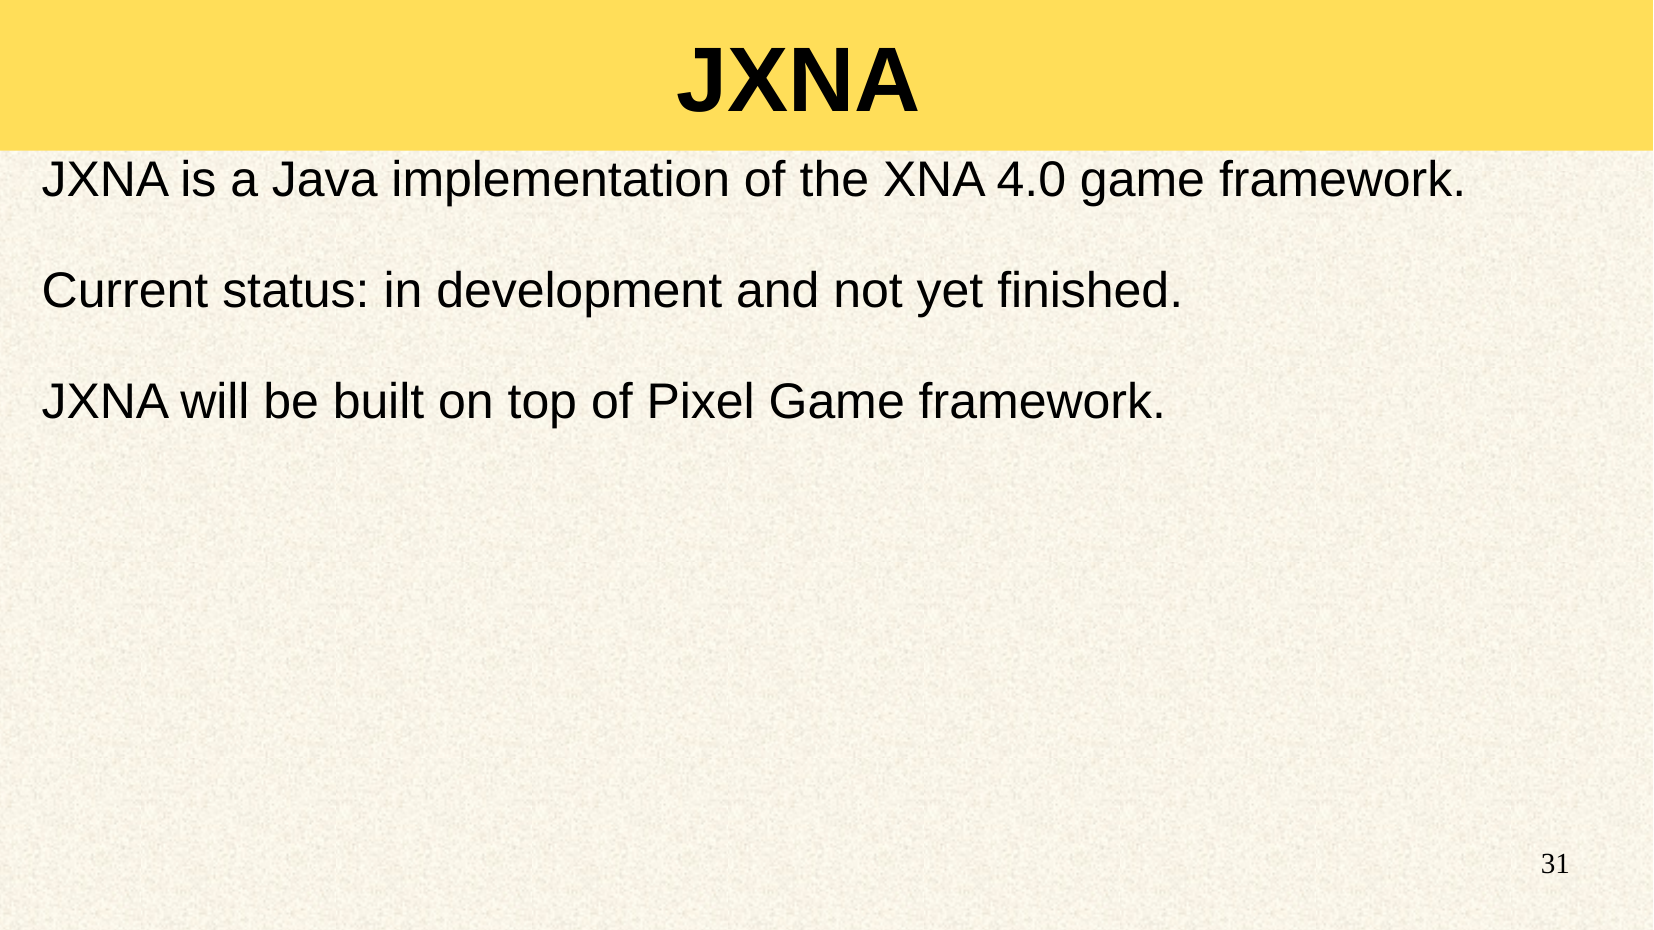

# JXNA
JXNA is a Java implementation of the XNA 4.0 game framework.
Current status: in development and not yet finished.
JXNA will be built on top of Pixel Game framework.
31